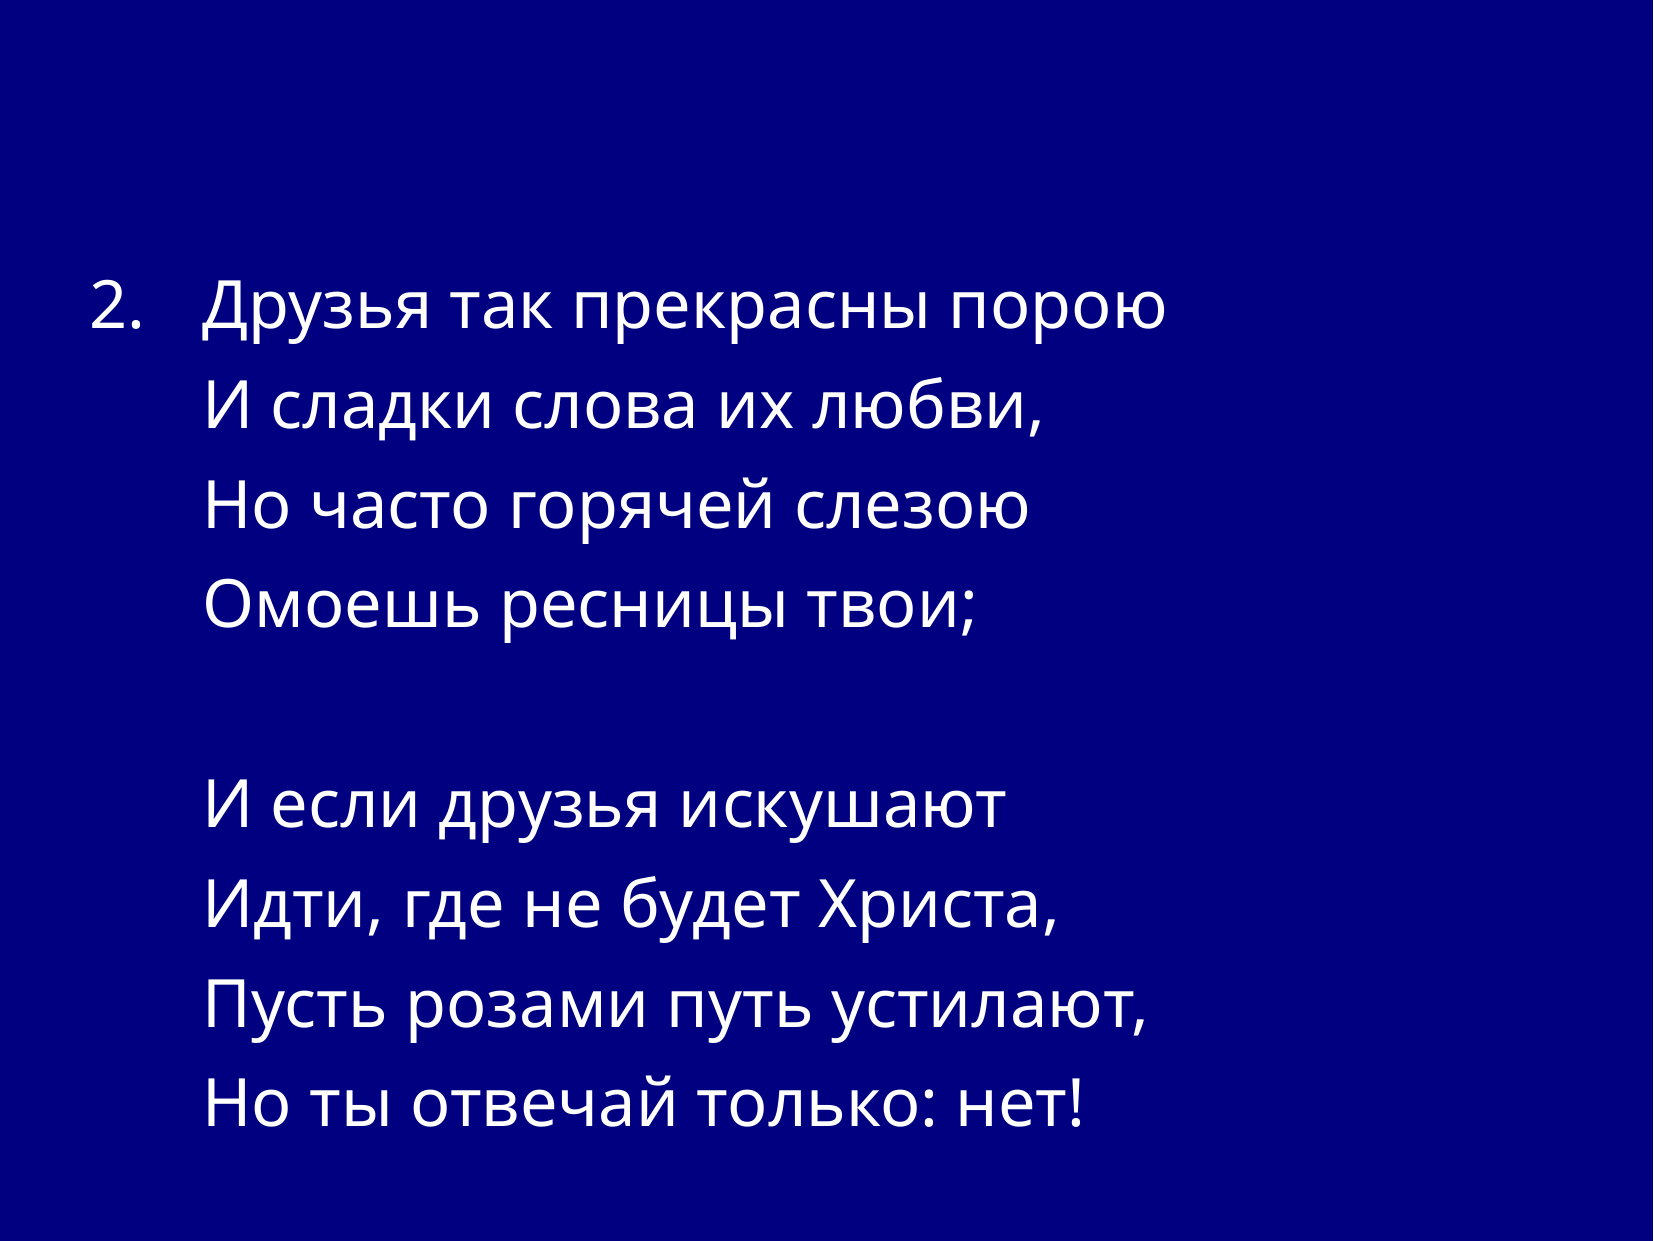

2.	Друзья так прекрасны порою
	И сладки слова их любви,
	Но часто горячей слезою
	Омоешь ресницы твои;
	И если друзья искушают
	Идти, где не будет Христа,
	Пусть розами путь устилают,
	Но ты отвечай только: нет!